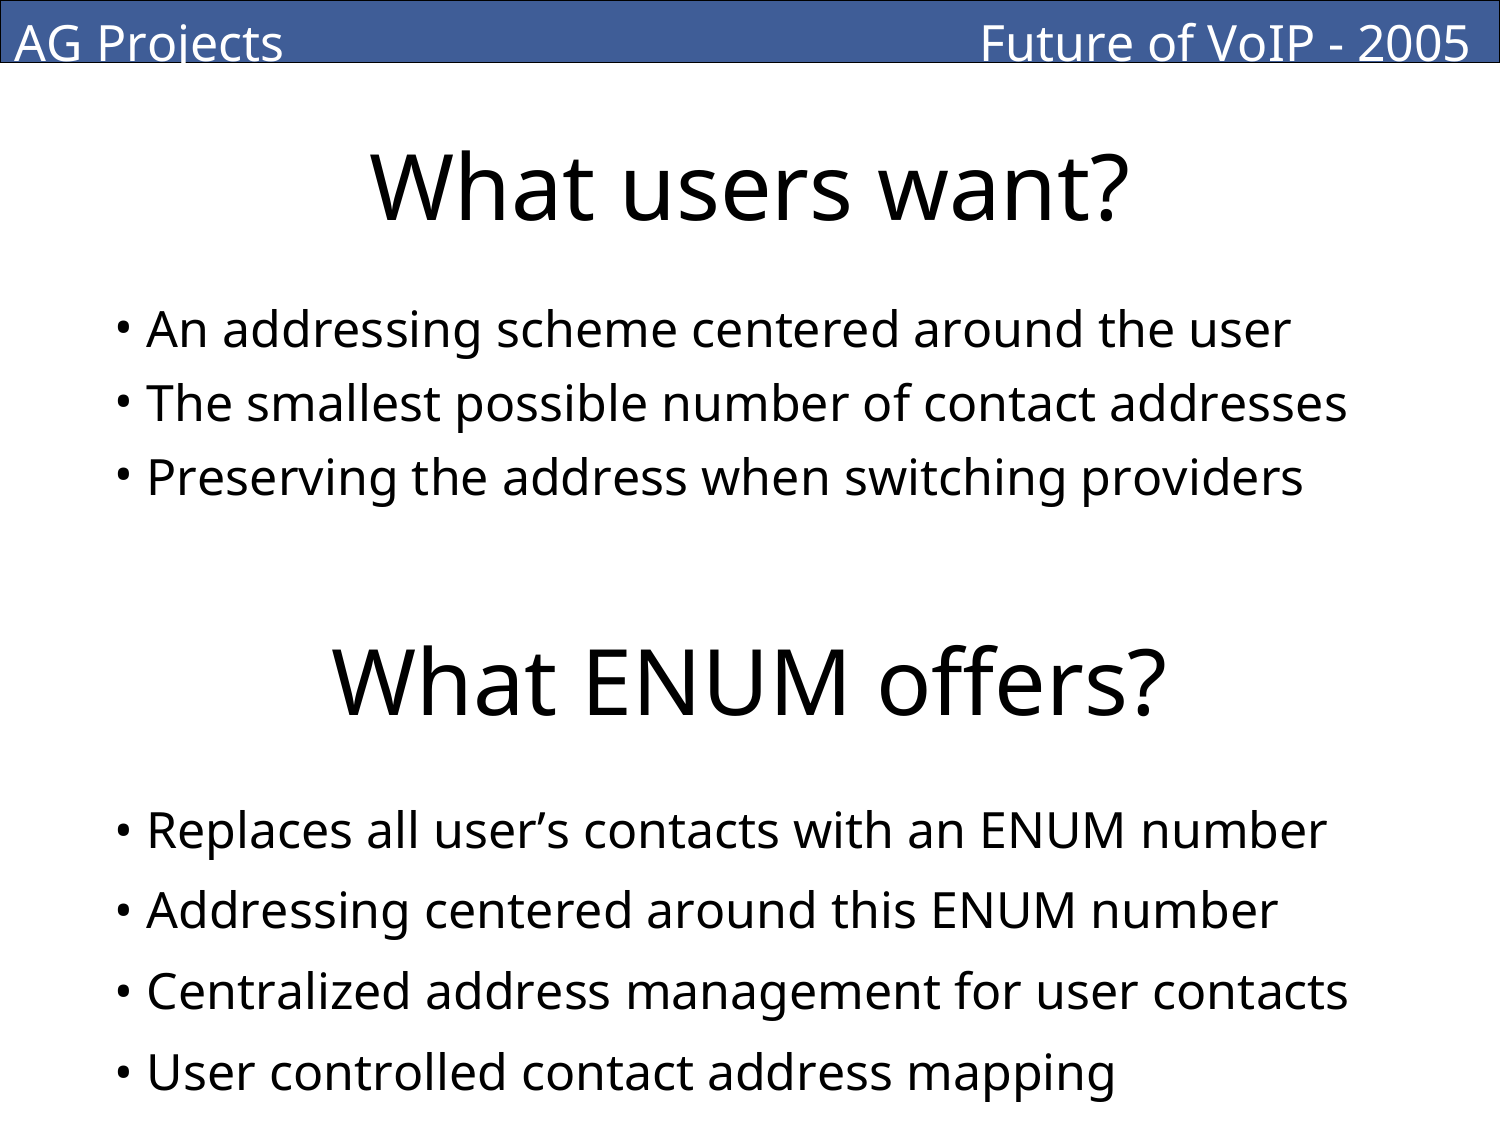

What users want?
# An addressing scheme centered around the user
 The smallest possible number of contact addresses
 Preserving the address when switching providers
What ENUM offers?
 Replaces all user’s contacts with an ENUM number
 Addressing centered around this ENUM number
 Centralized address management for user contacts
 User controlled contact address mapping